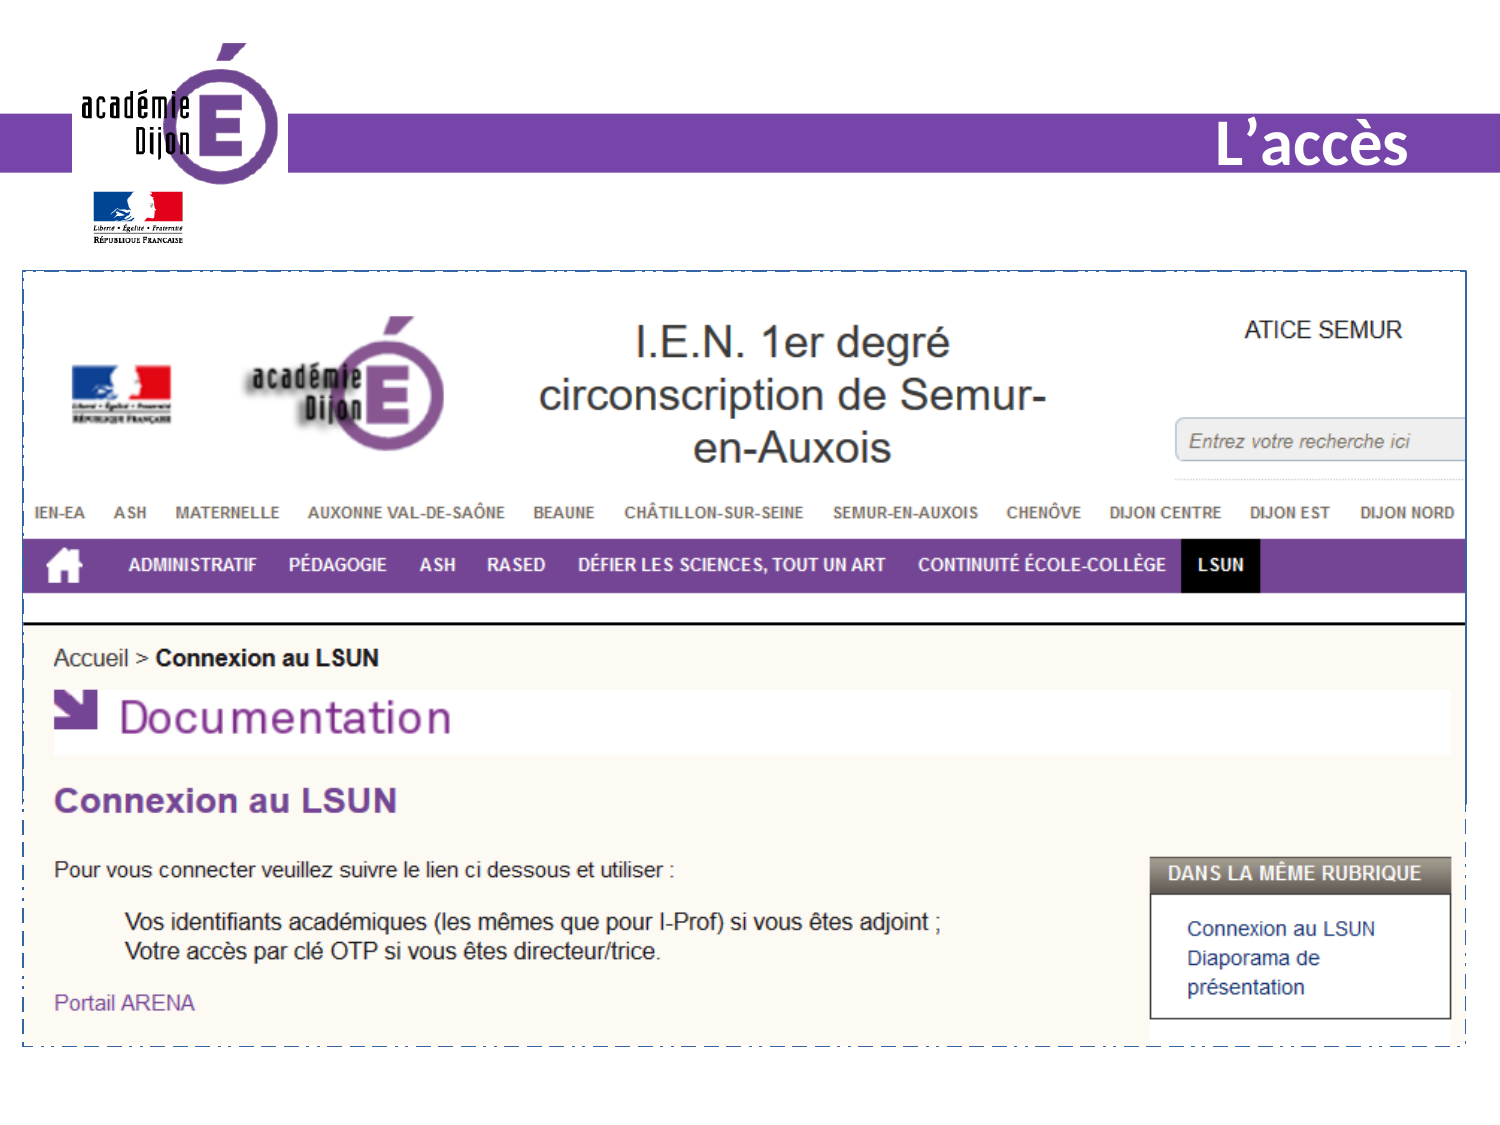

L’accès
Un accès pour chaque enseignant
avec login
et mot de passe
via le portail ARENA sur le site de la circonscription (avec et sans clé OTP)